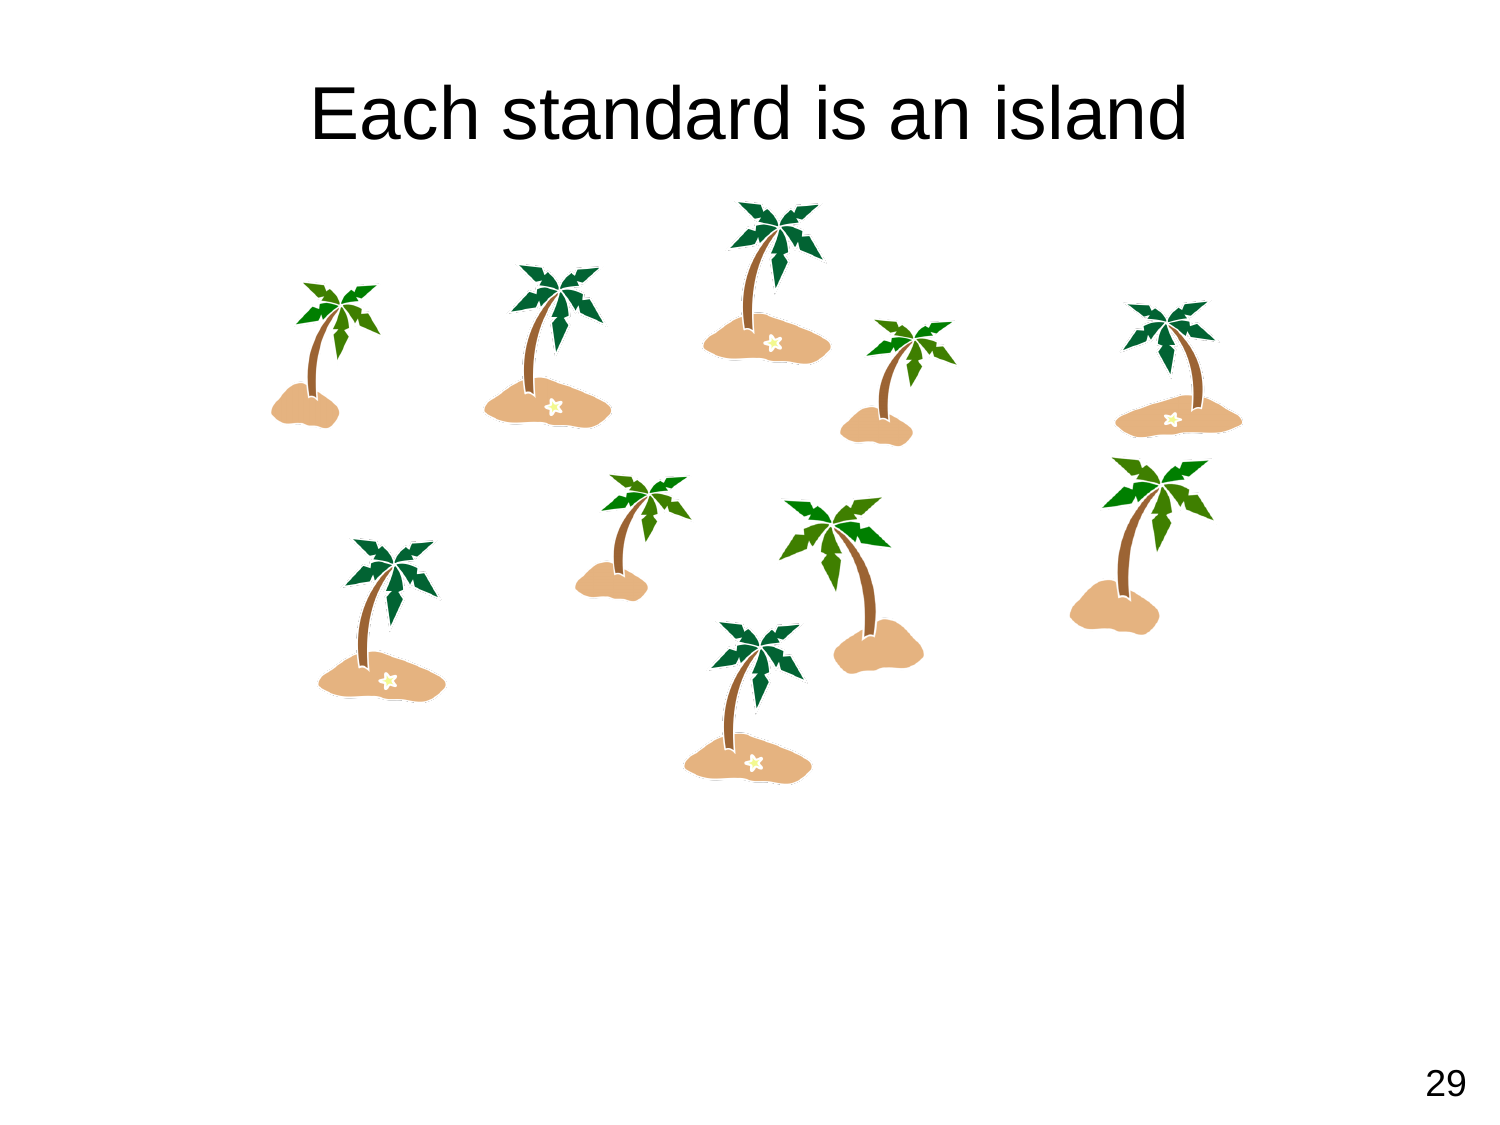

# Each standard is an island
29